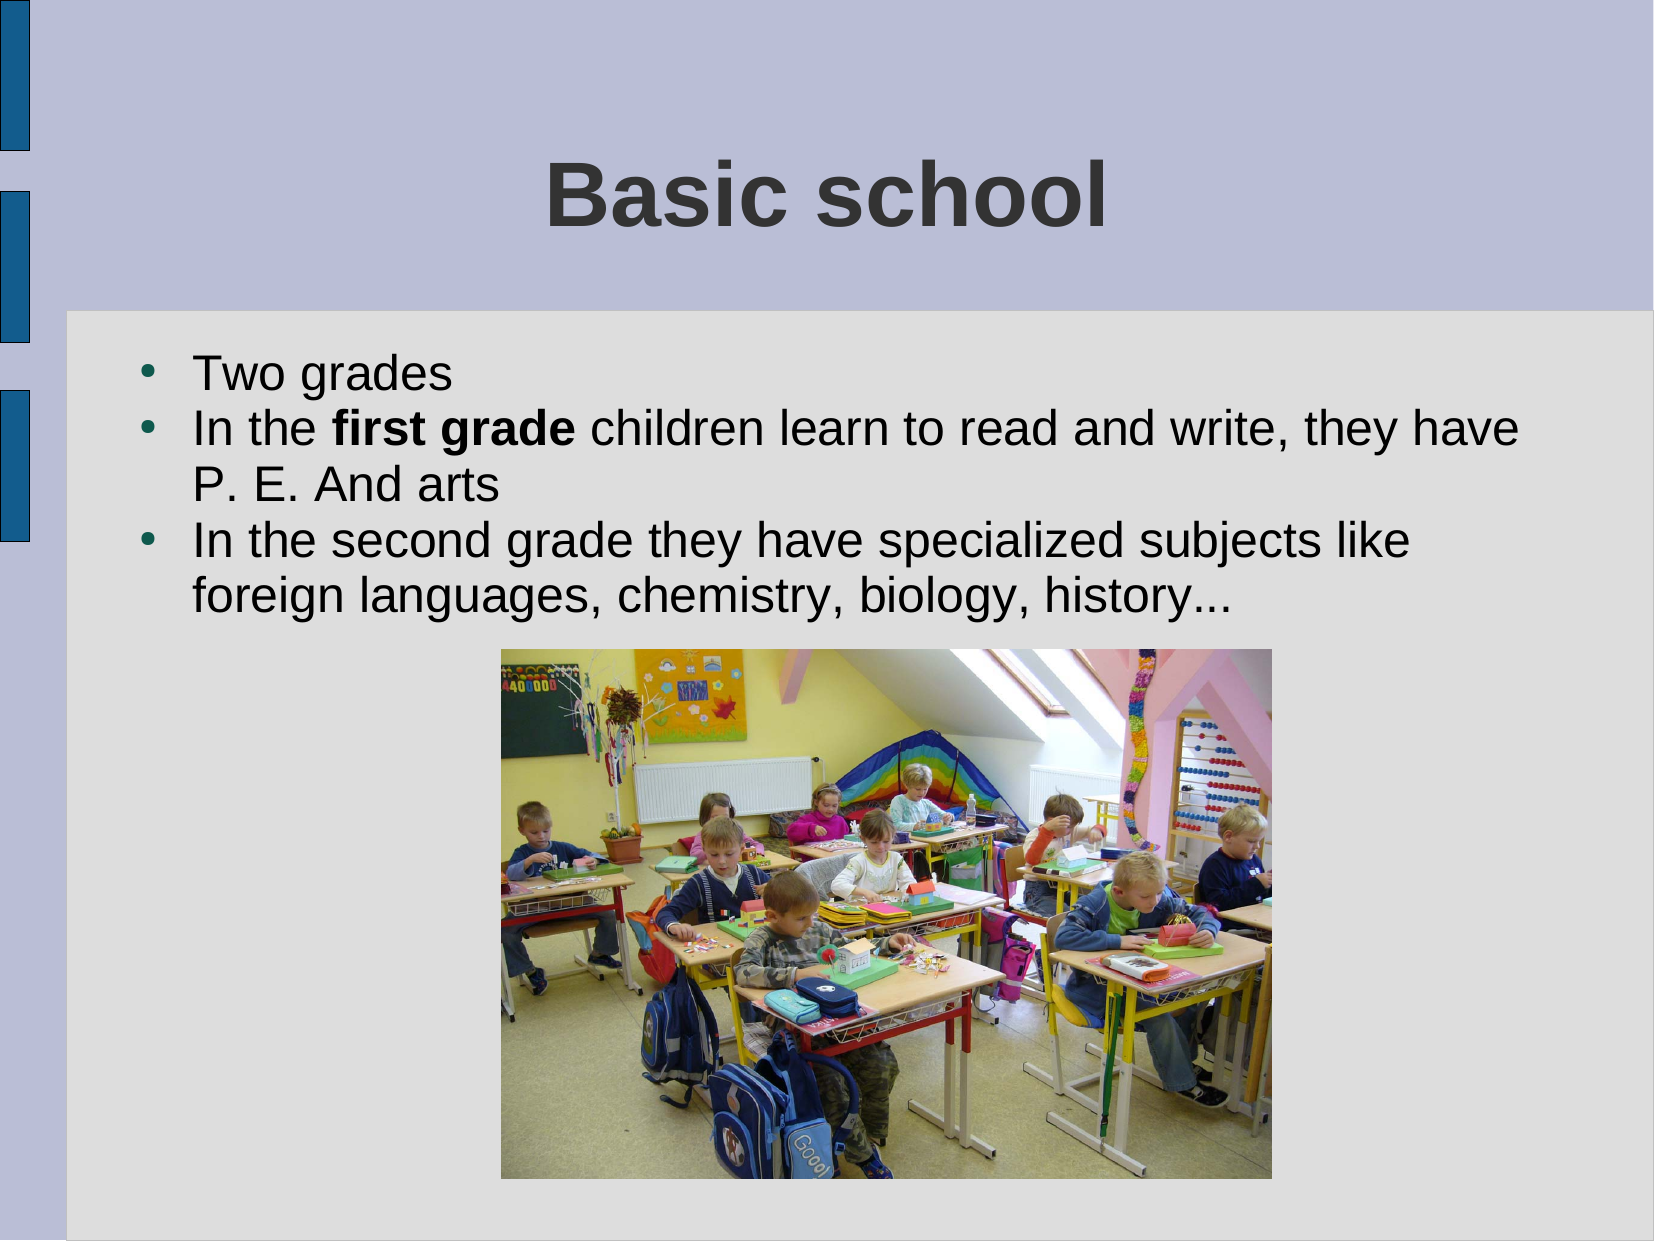

# Basic school
Two grades
In the first grade children learn to read and write, they have P. E. And arts
In the second grade they have specialized subjects like foreign languages, chemistry, biology, history...